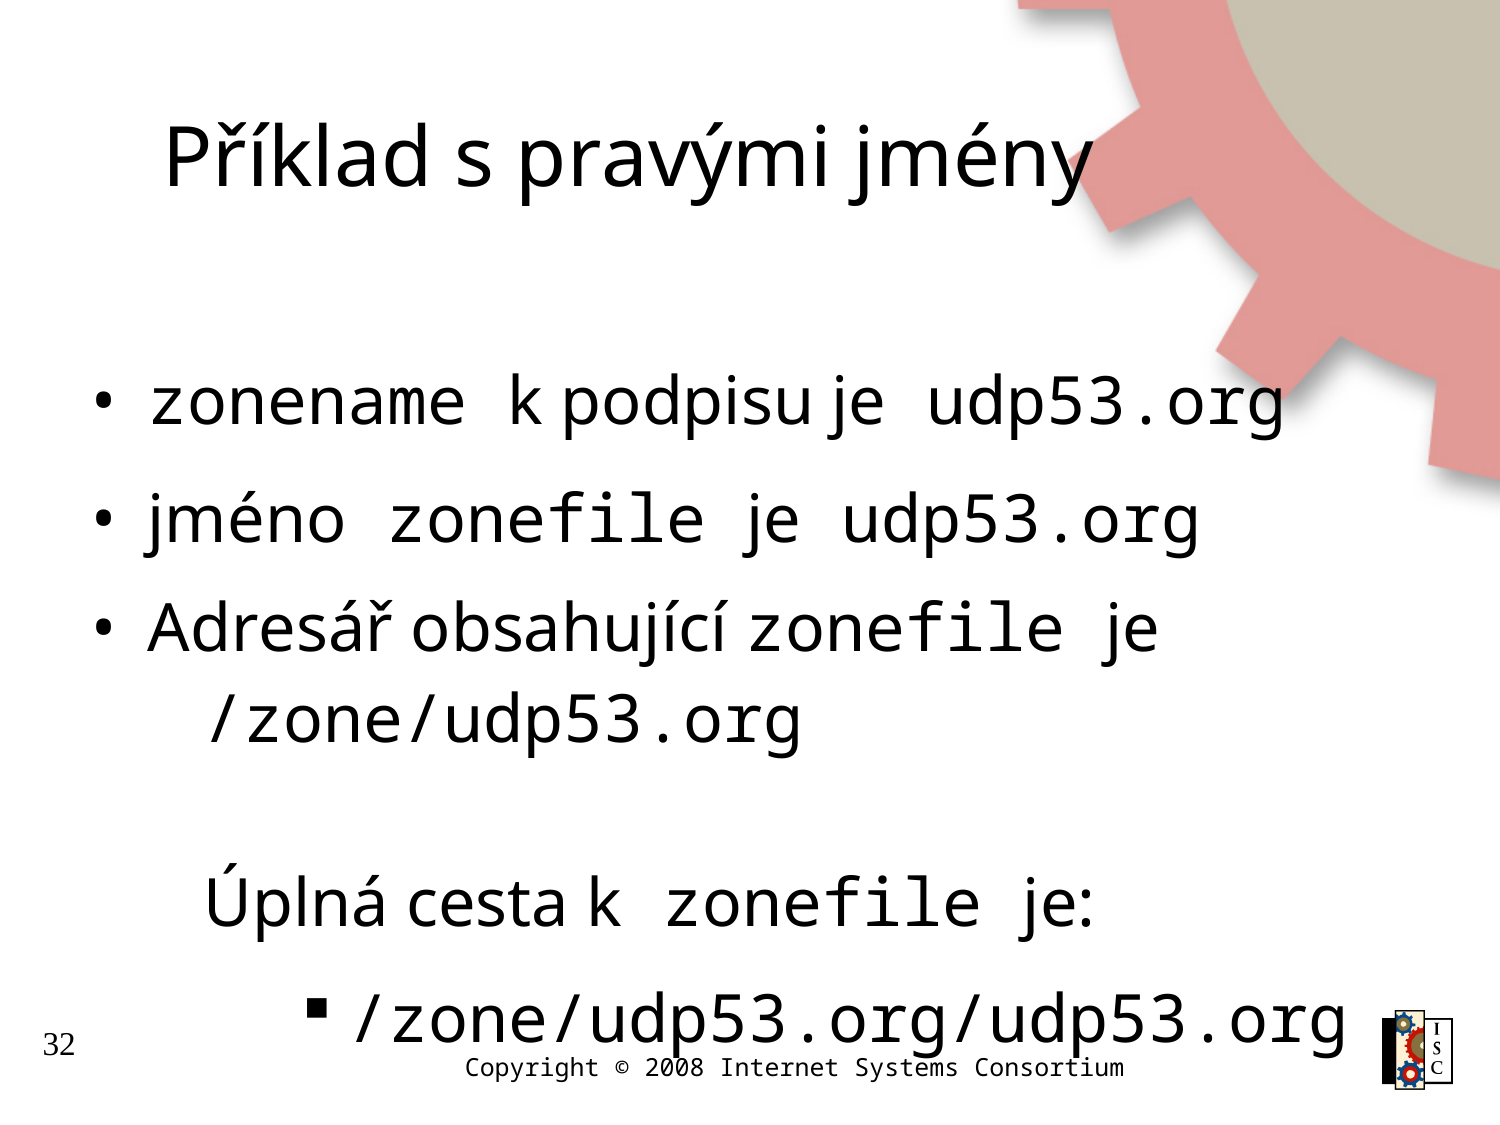

# Příklad s pravými jmény
zonename k podpisu je udp53.org
jméno zonefile je udp53.org
Adresář obsahující zonefile je /zone/udp53.org
Úplná cesta k zonefile je:
/zone/udp53.org/udp53.org